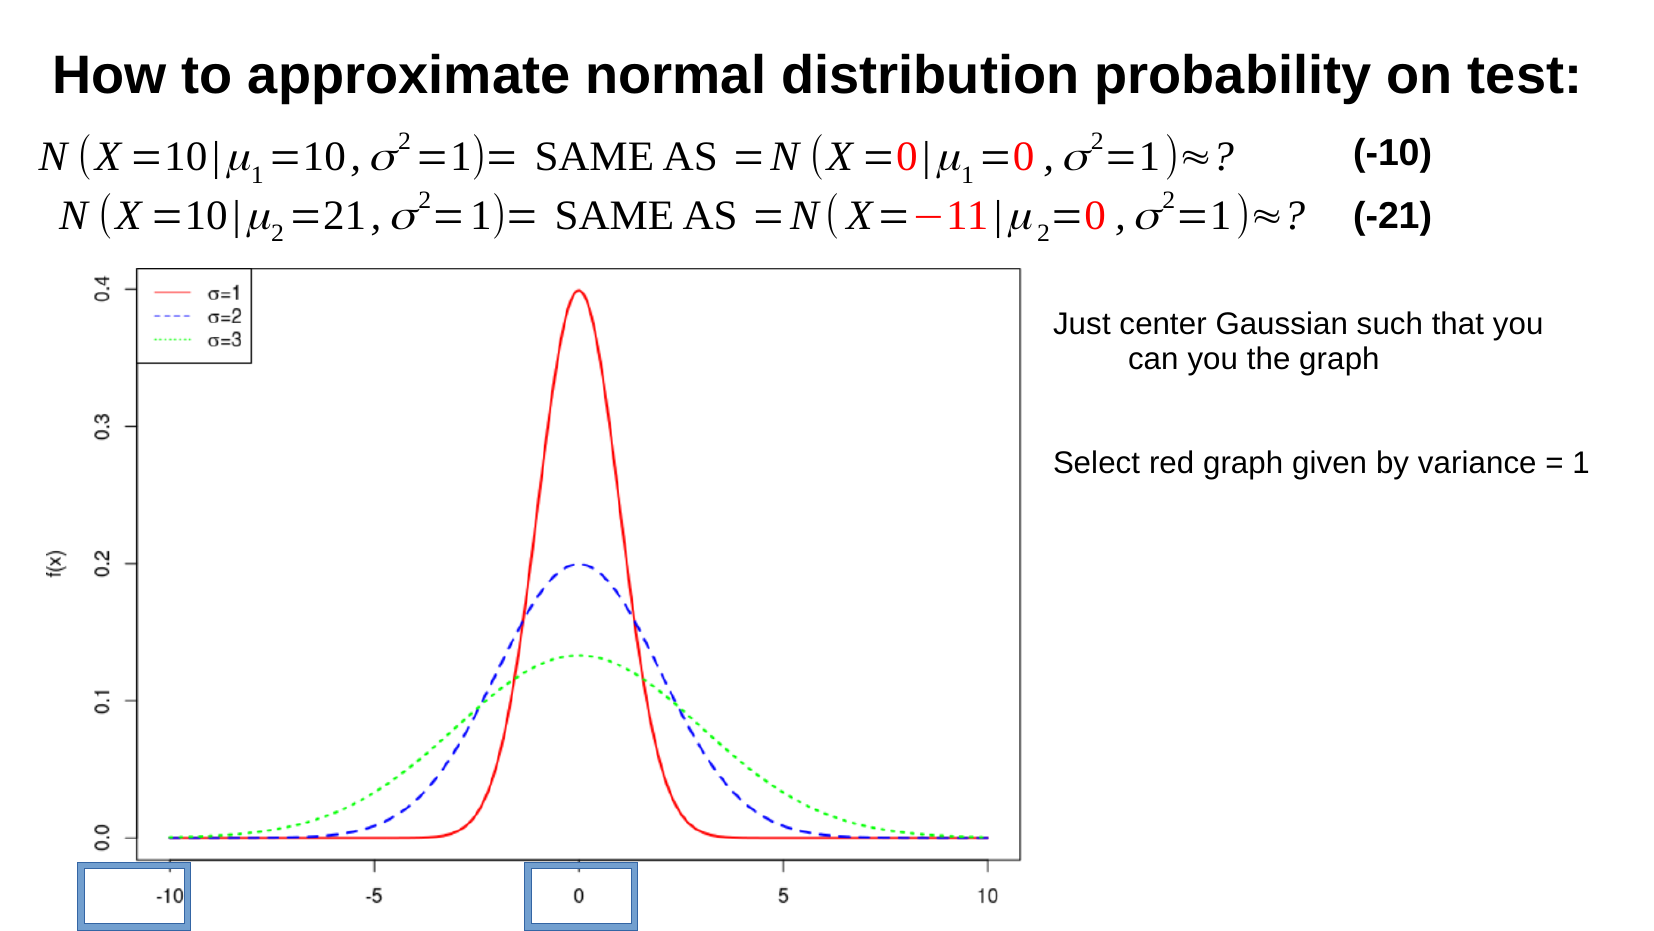

How to approximate normal distribution probability on test:
(-10)
(-21)
Just center Gaussian such that you
	can you the graph
Select red graph given by variance = 1